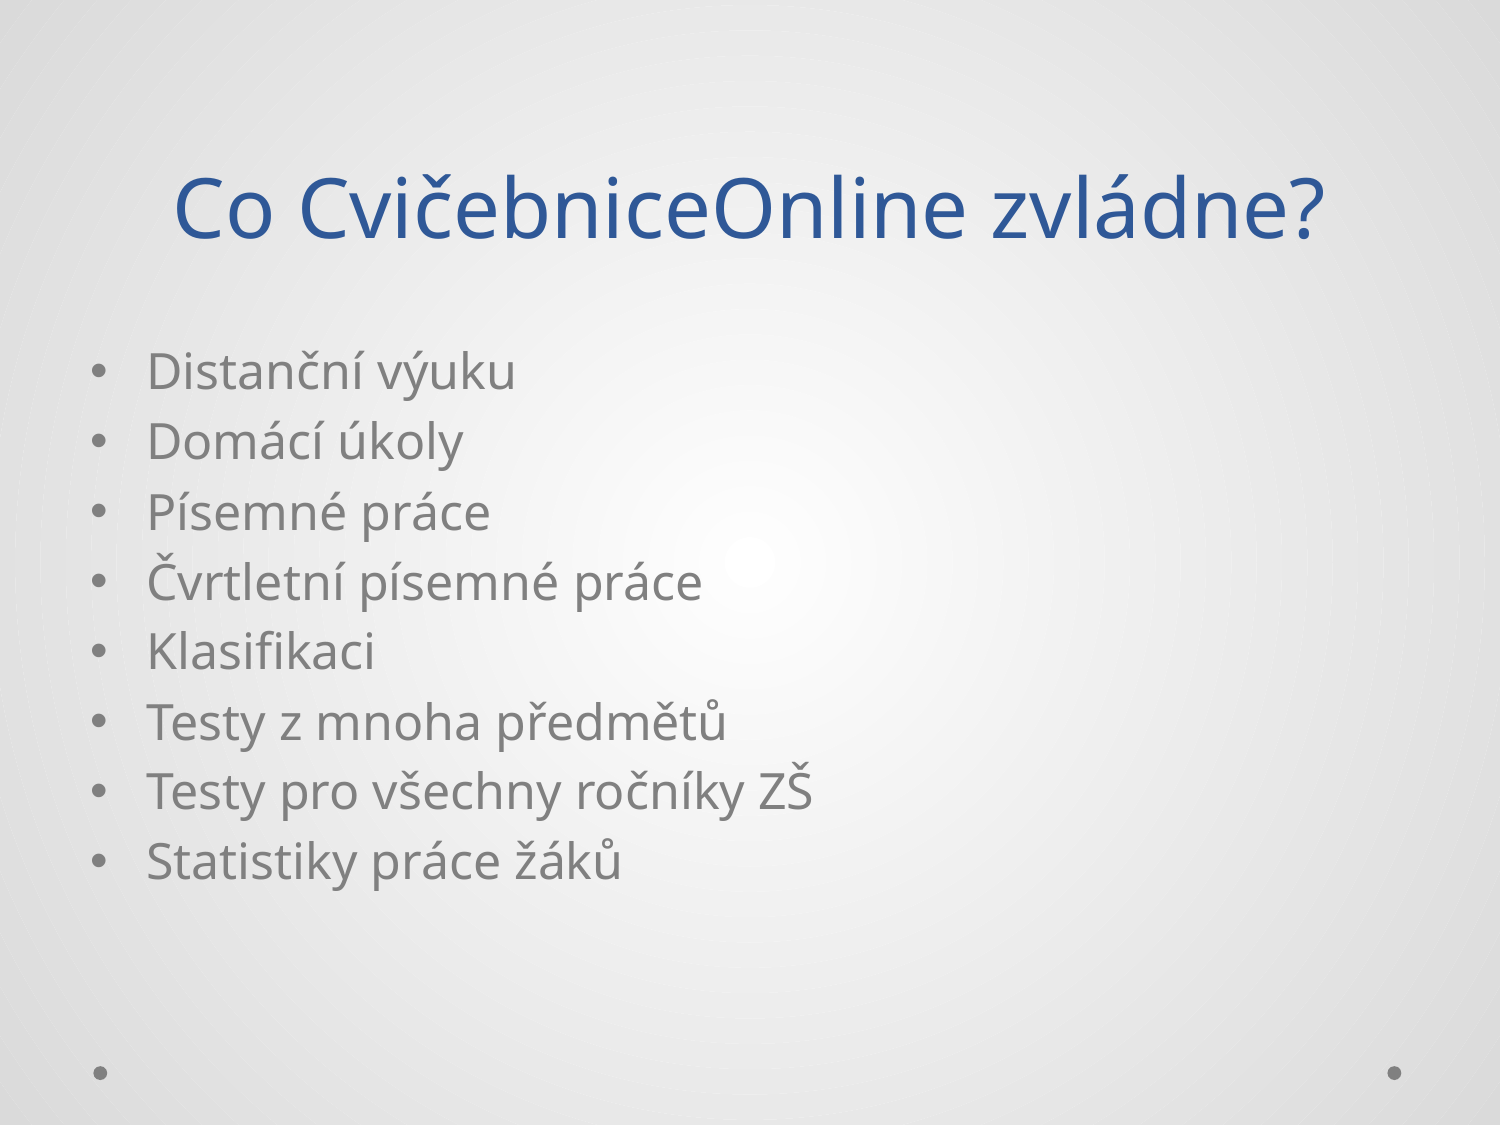

# Co CvičebniceOnline zvládne?
Distanční výuku
Domácí úkoly
Písemné práce
Čvrtletní písemné práce
Klasifikaci
Testy z mnoha předmětů
Testy pro všechny ročníky ZŠ
Statistiky práce žáků